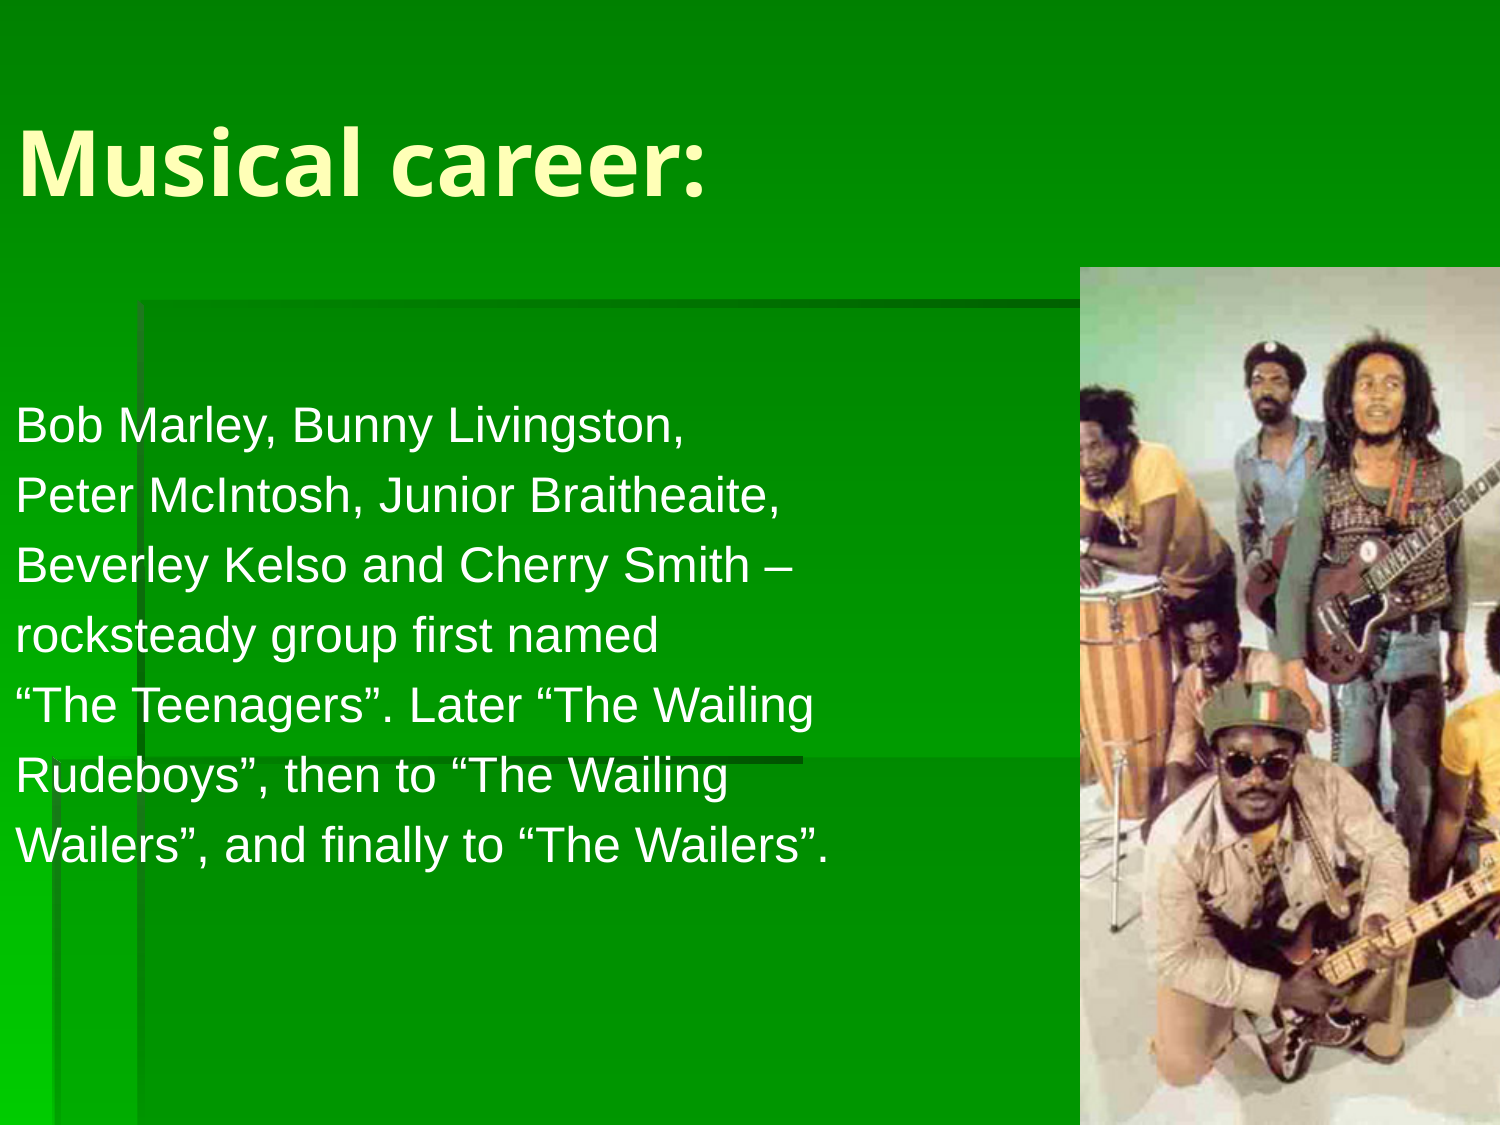

# Musical career:
Bob Marley, Bunny Livingston,
Peter McIntosh, Junior Braitheaite,
Beverley Kelso and Cherry Smith –
rocksteady group first named
“The Teenagers”. Later “The Wailing
Rudeboys”, then to “The Wailing
Wailers”, and finally to “The Wailers”.